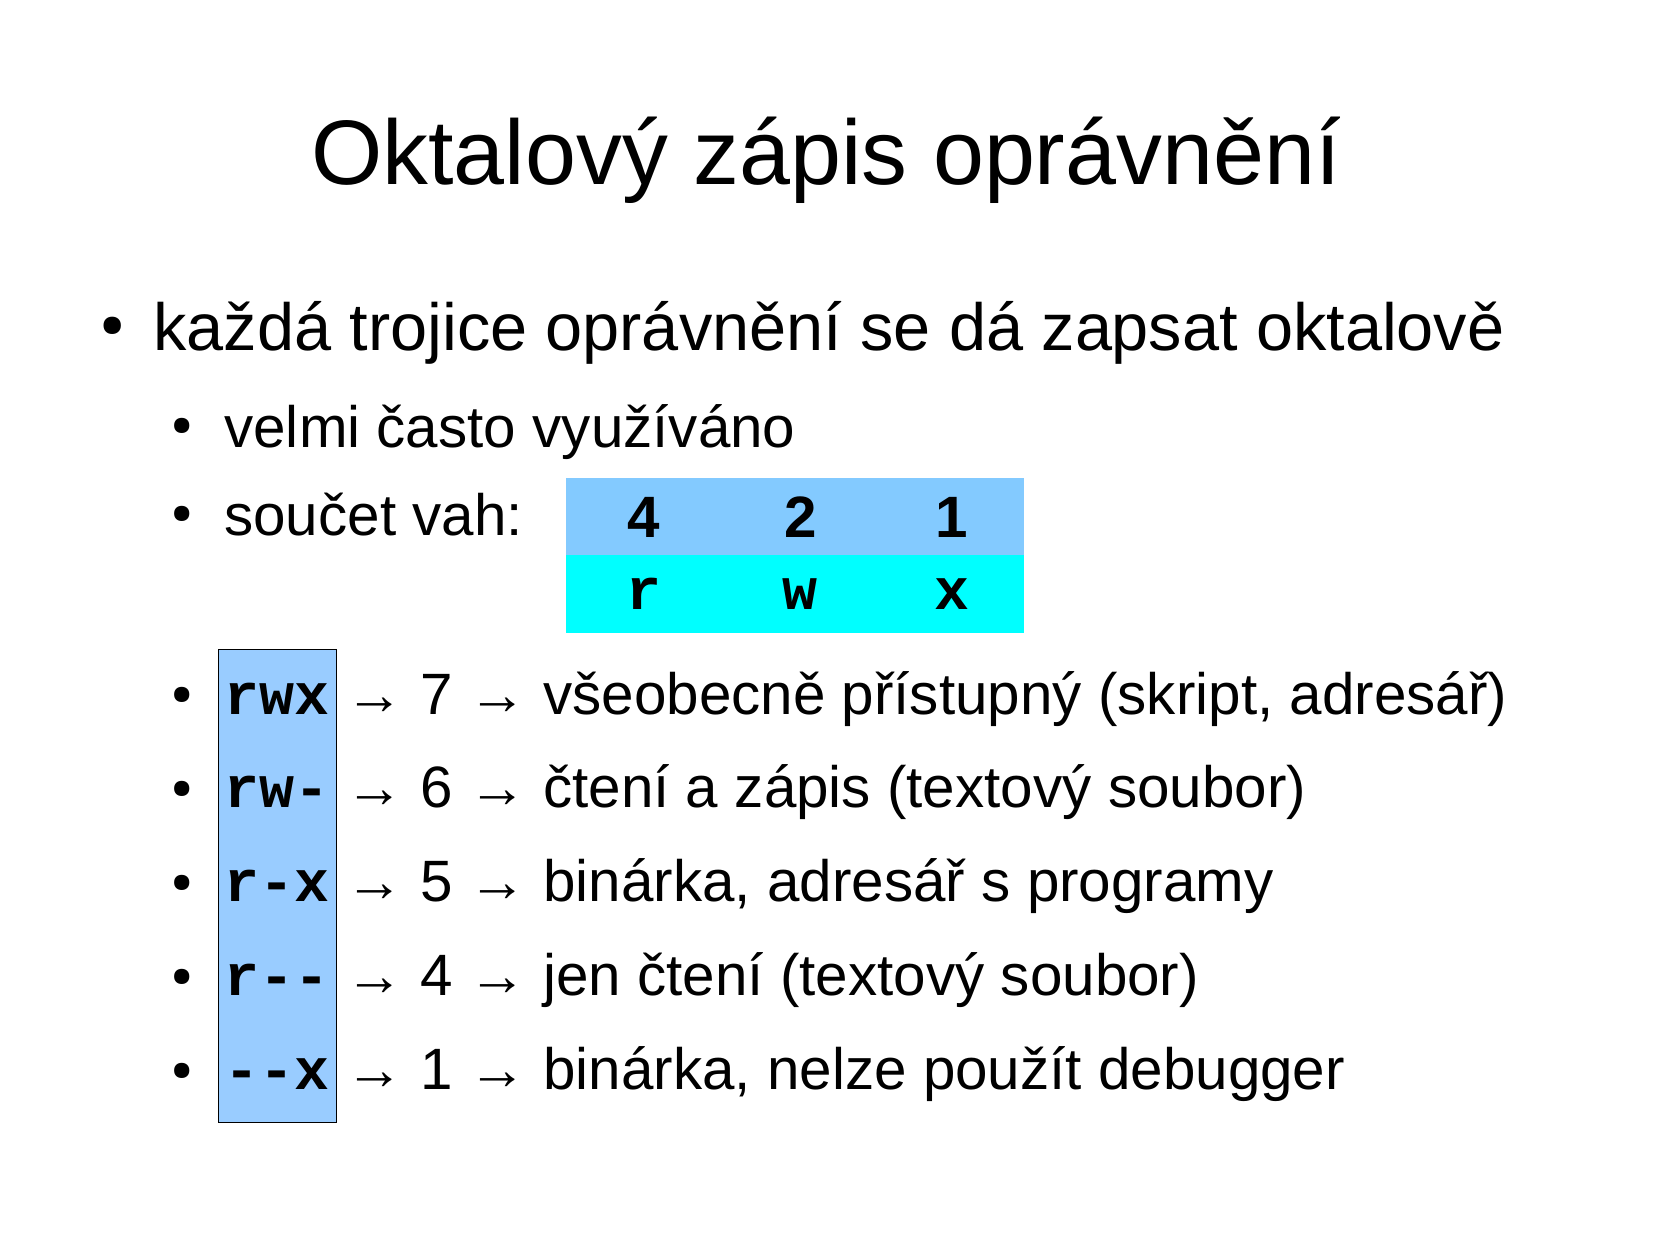

# Oktalový zápis oprávnění
každá trojice oprávnění se dá zapsat oktalově
velmi často využíváno
součet vah:
rwx → 7 → všeobecně přístupný (skript, adresář)
rw- → 6 → čtení a zápis (textový soubor)
r-x → 5 → binárka, adresář s programy
r-- → 4 → jen čtení (textový soubor)
--x → 1 → binárka, nelze použít debugger
| 4 | 2 | 1 |
| --- | --- | --- |
| r | w | x |